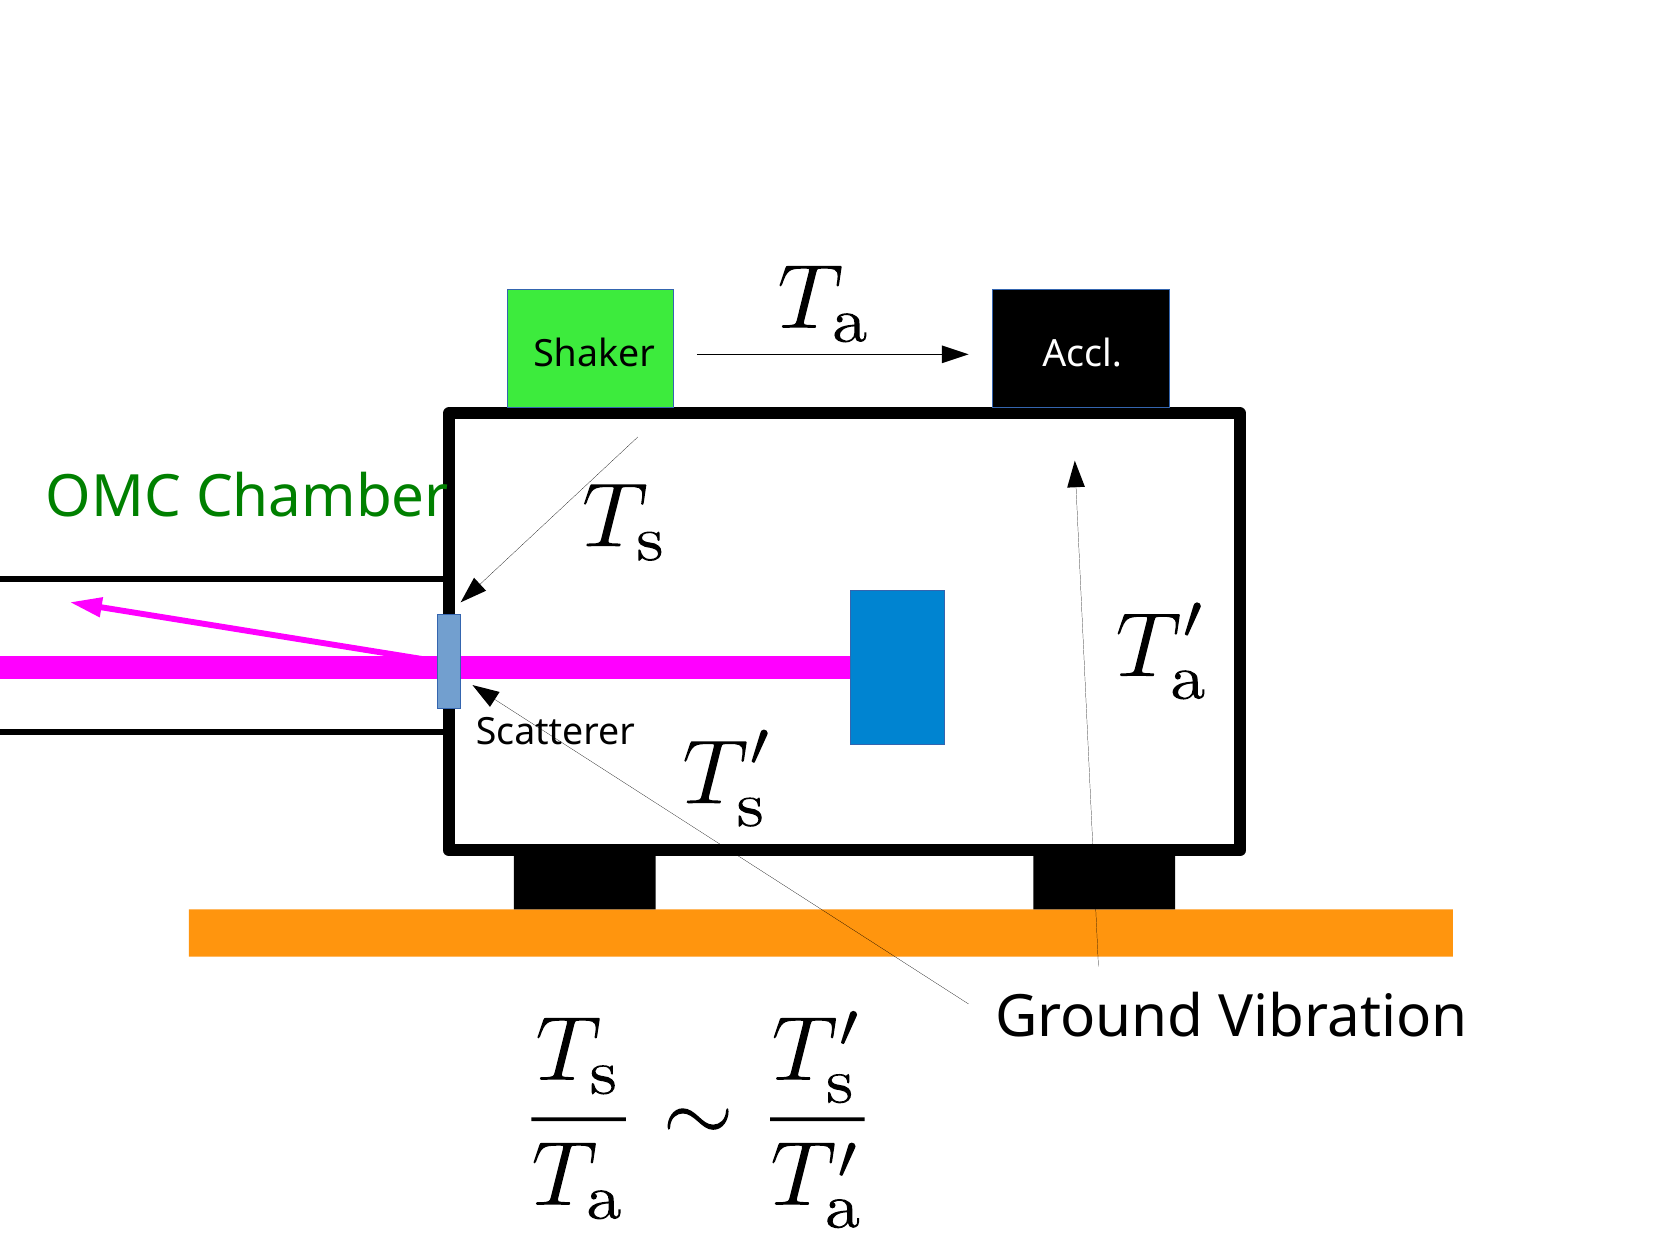

Shaker
Accl.
OMC Chamber
Scatterer
Ground Vibration